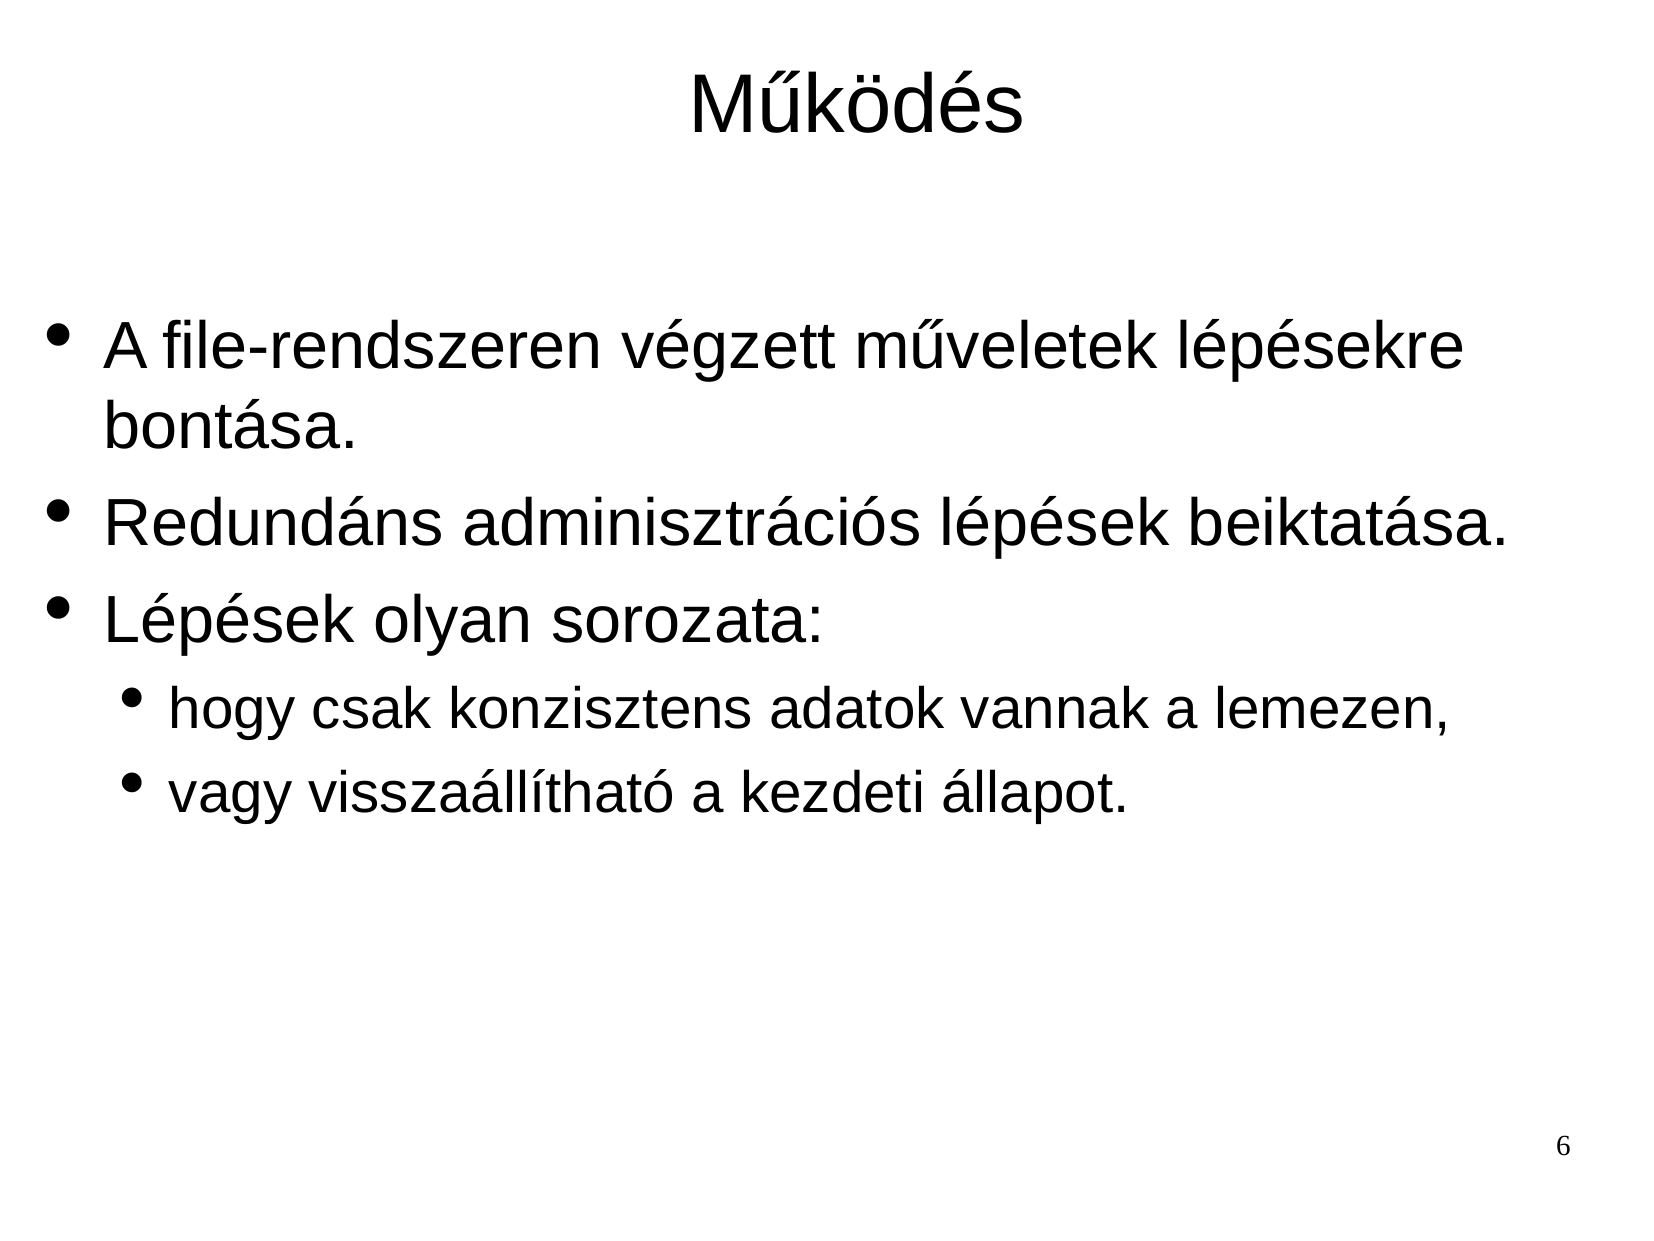

# Működés
A file-rendszeren végzett műveletek lépésekre bontása.
Redundáns adminisztrációs lépések beiktatása.
Lépések olyan sorozata:
hogy csak konzisztens adatok vannak a lemezen,
vagy visszaállítható a kezdeti állapot.
6